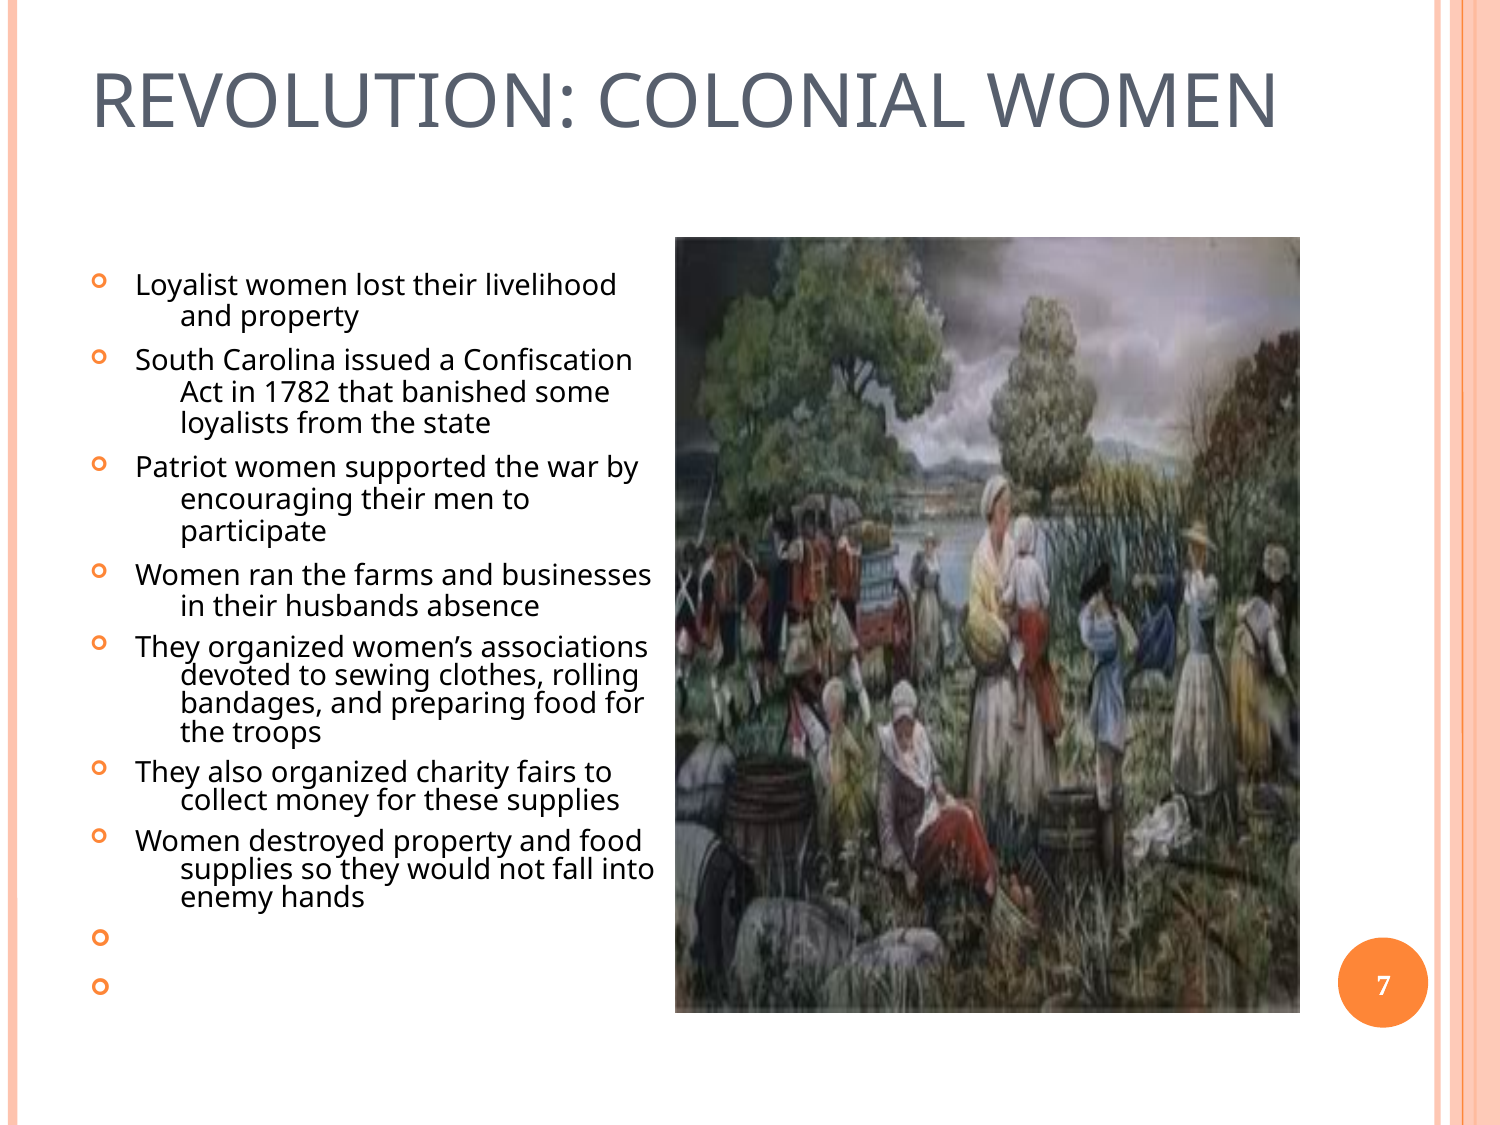

# Revolution: Colonial Women
Loyalist women lost their livelihood and property
South Carolina issued a Confiscation Act in 1782 that banished some loyalists from the state
Patriot women supported the war by encouraging their men to participate
Women ran the farms and businesses in their husbands absence
They organized women’s associations devoted to sewing clothes, rolling bandages, and preparing food for the troops
They also organized charity fairs to collect money for these supplies
Women destroyed property and food supplies so they would not fall into enemy hands